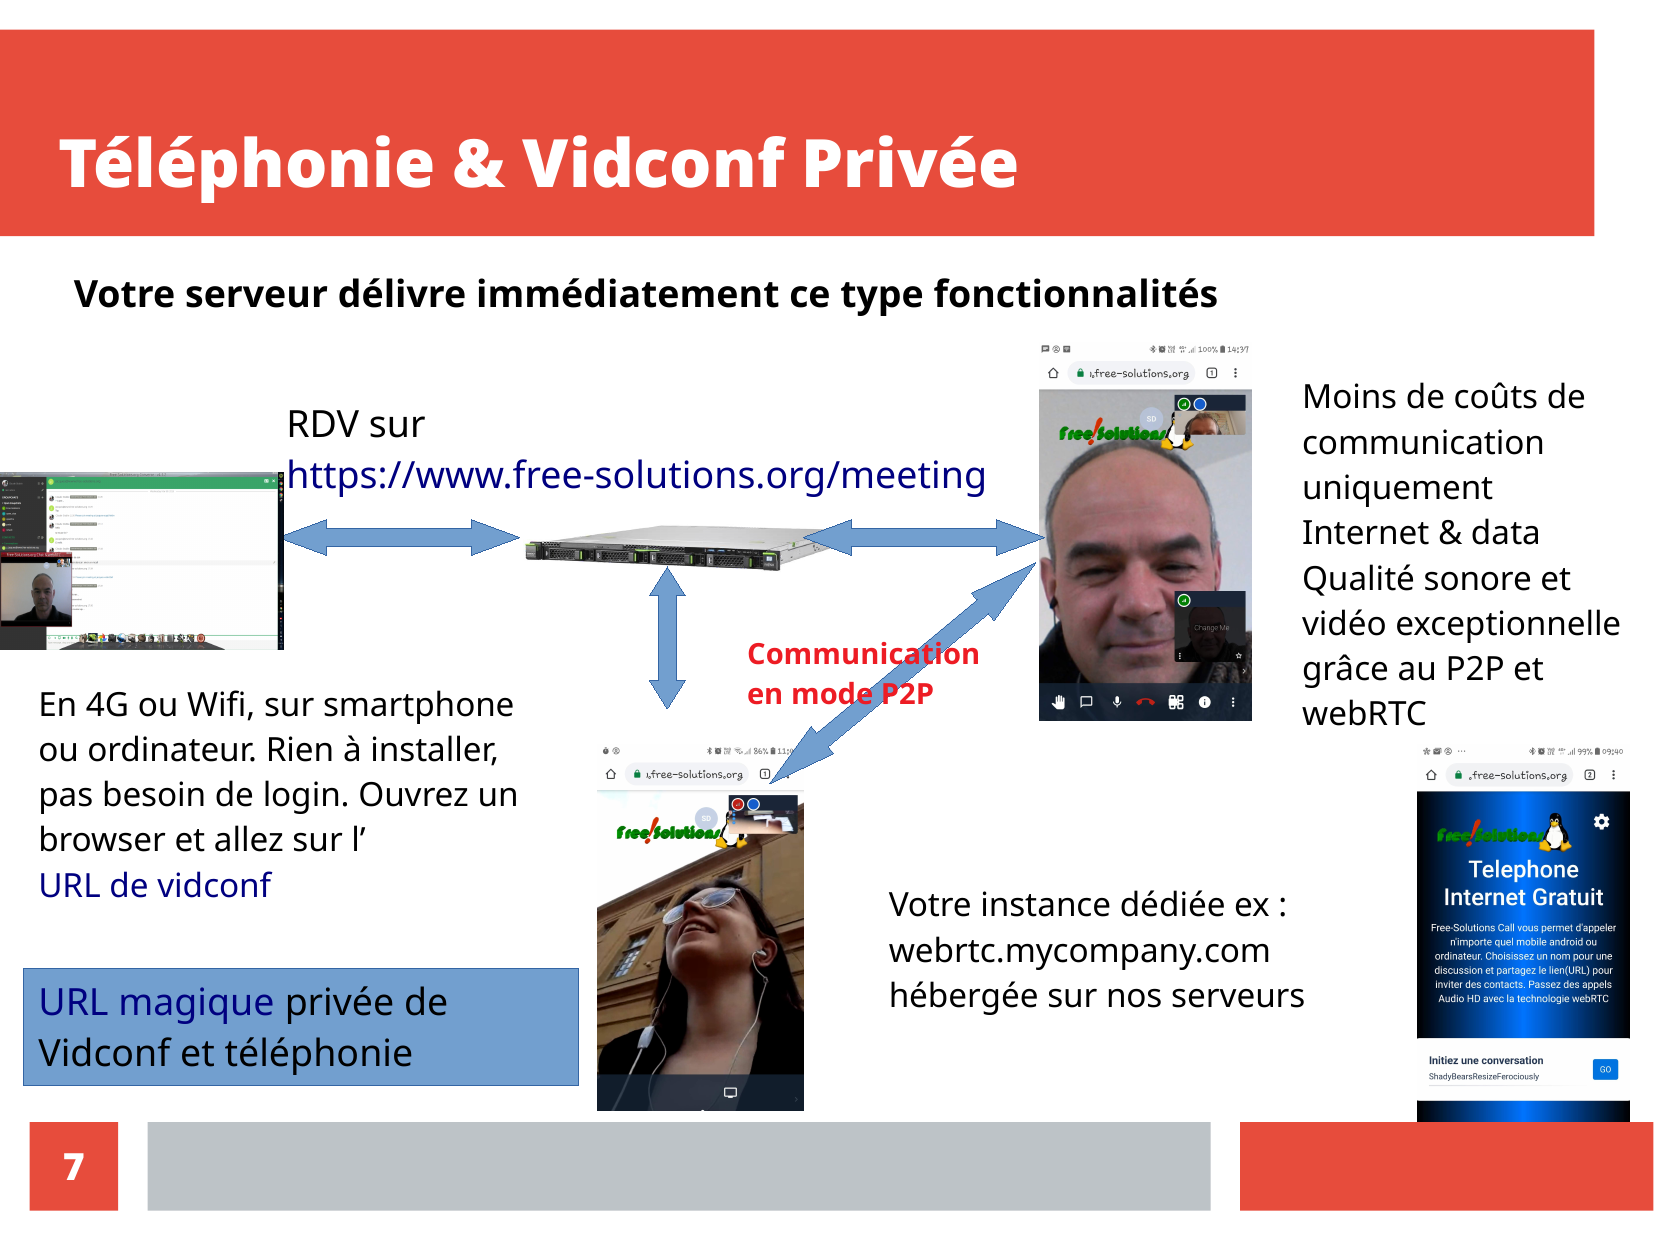

# Téléphonie & Vidconf Privée
Votre serveur délivre immédiatement ce type fonctionnalités
Moins de coûts de communication uniquement Internet & data
Qualité sonore et vidéo exceptionnelle grâce au P2P et webRTC
RDV sur https://www.free-solutions.org/meeting
Communication en mode P2P
En 4G ou Wifi, sur smartphone ou ordinateur. Rien à installer, pas besoin de login. Ouvrez un browser et allez sur l’URL de vidconf
Votre instance dédiée ex : webrtc.mycompany.com hébergée sur nos serveurs
URL magique privée de Vidconf et téléphonie
7